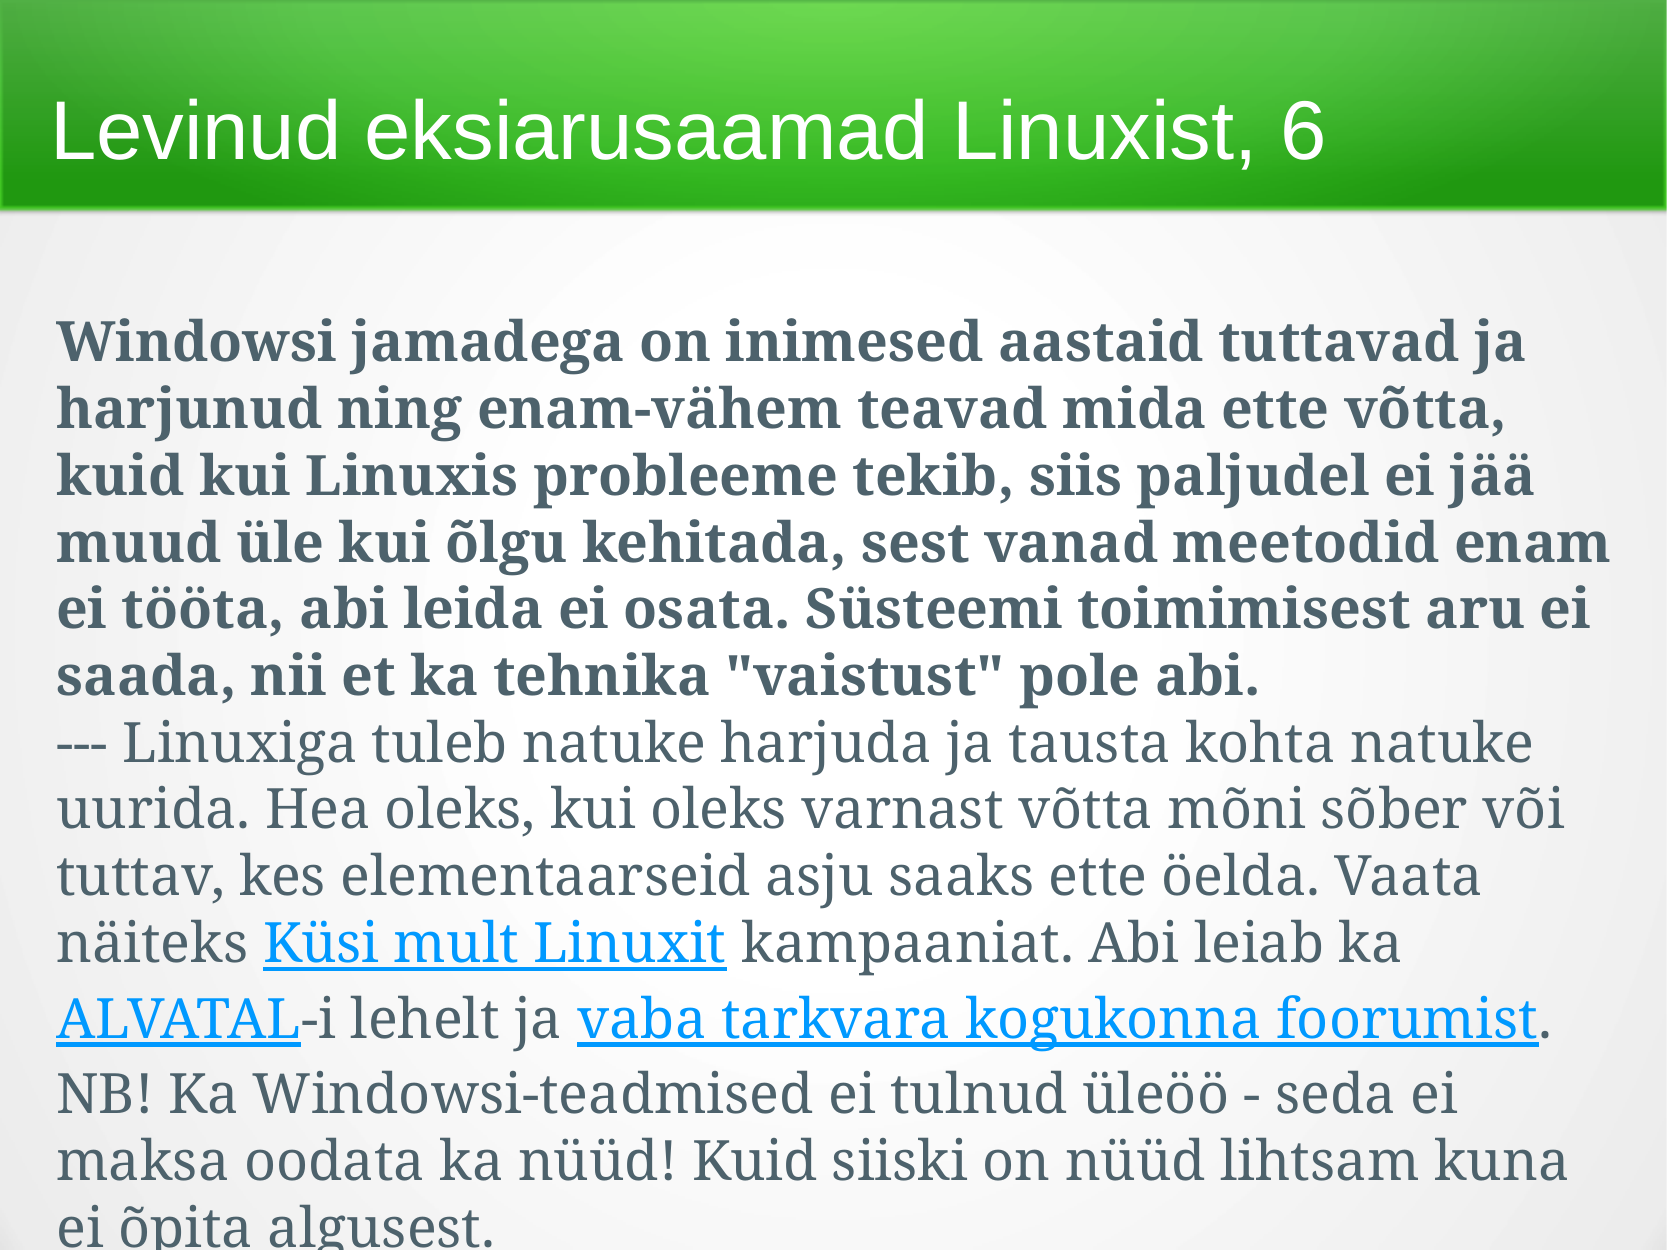

# Levinud eksiarusaamad Linuxist, 6
Windowsi jamadega on inimesed aastaid tuttavad ja harjunud ning enam-vähem teavad mida ette võtta, kuid kui Linuxis probleeme tekib, siis paljudel ei jää muud üle kui õlgu kehitada, sest vanad meetodid enam ei tööta, abi leida ei osata. Süsteemi toimimisest aru ei saada, nii et ka tehnika "vaistust" pole abi.
--- Linuxiga tuleb natuke harjuda ja tausta kohta natuke uurida. Hea oleks, kui oleks varnast võtta mõni sõber või tuttav, kes elementaarseid asju saaks ette öelda. Vaata näiteks Küsi mult Linuxit kampaaniat. Abi leiab ka ALVATAL-i lehelt ja vaba tarkvara kogukonna foorumist. NB! Ka Windowsi-teadmised ei tulnud üleöö - seda ei maksa oodata ka nüüd! Kuid siiski on nüüd lihtsam kuna ei õpita algusest.